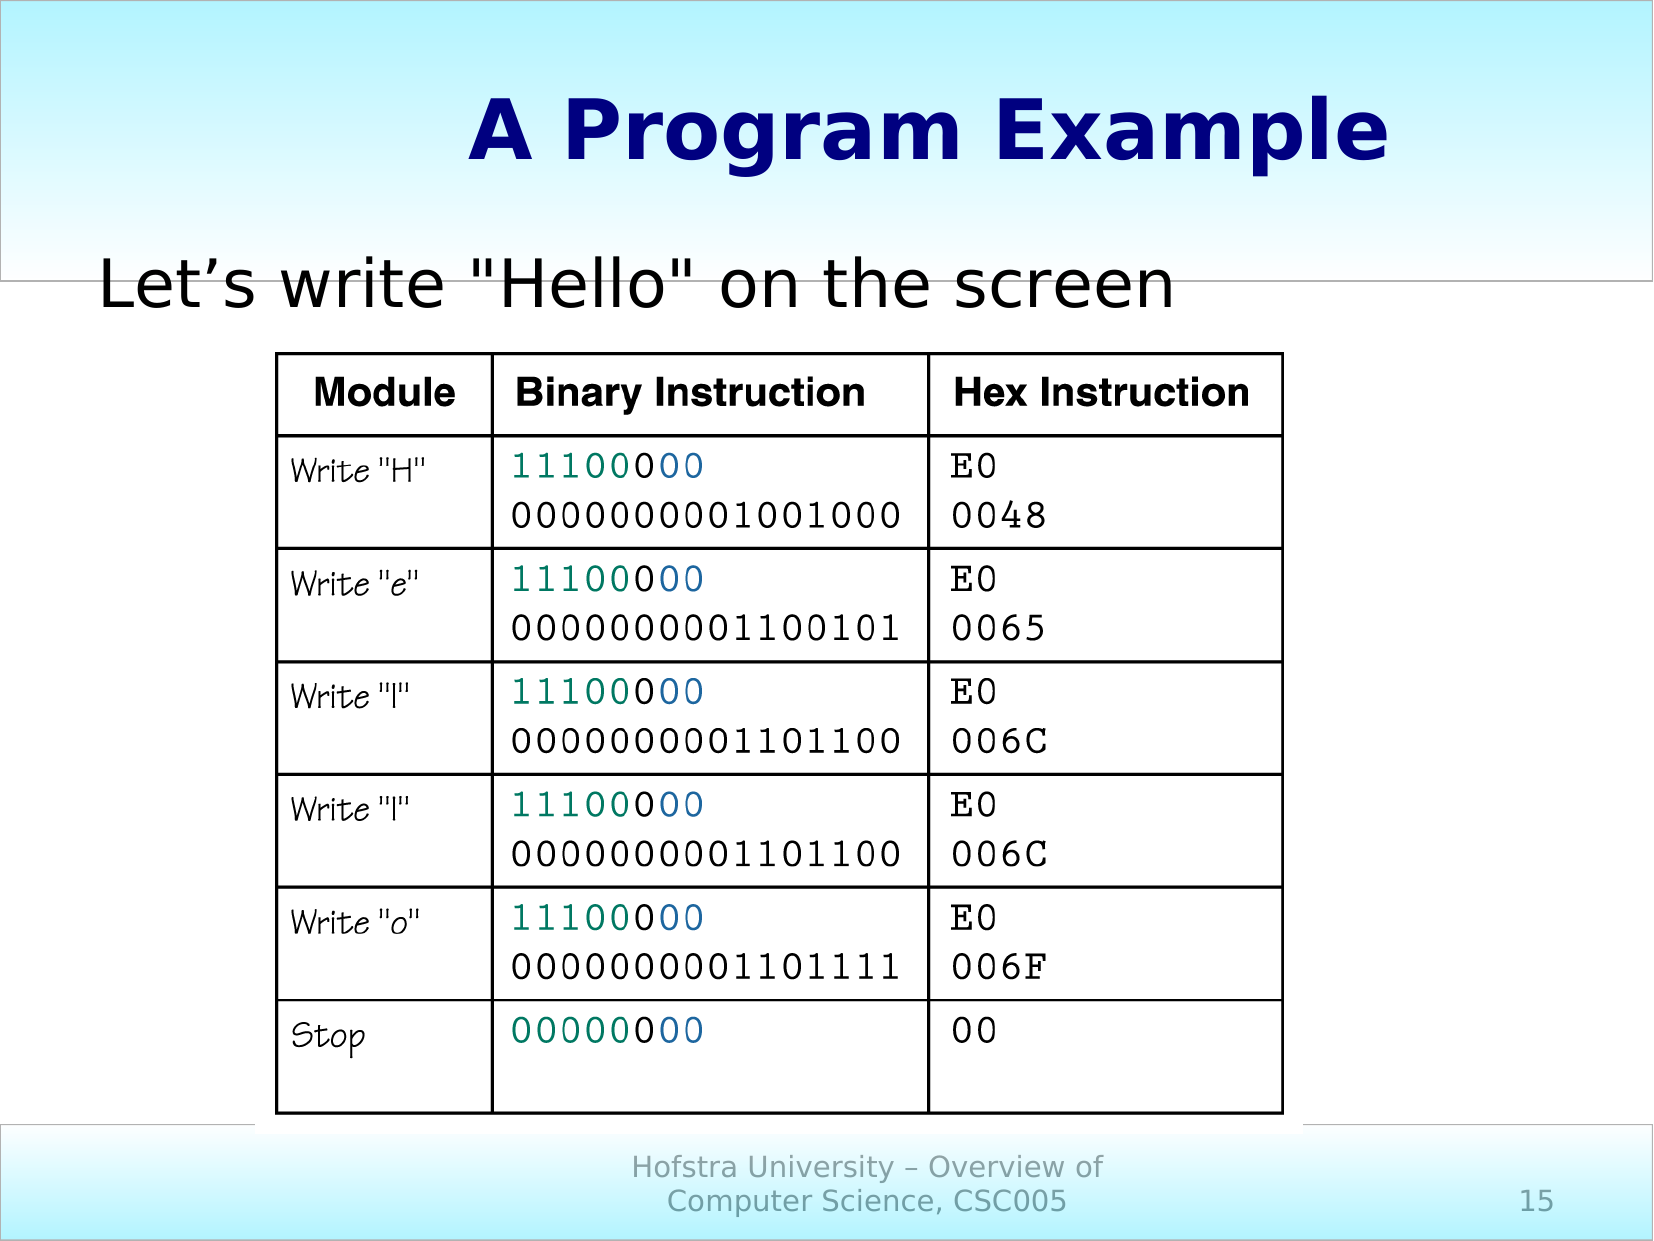

# A Program Example
Let’s write "Hello" on the screen
15